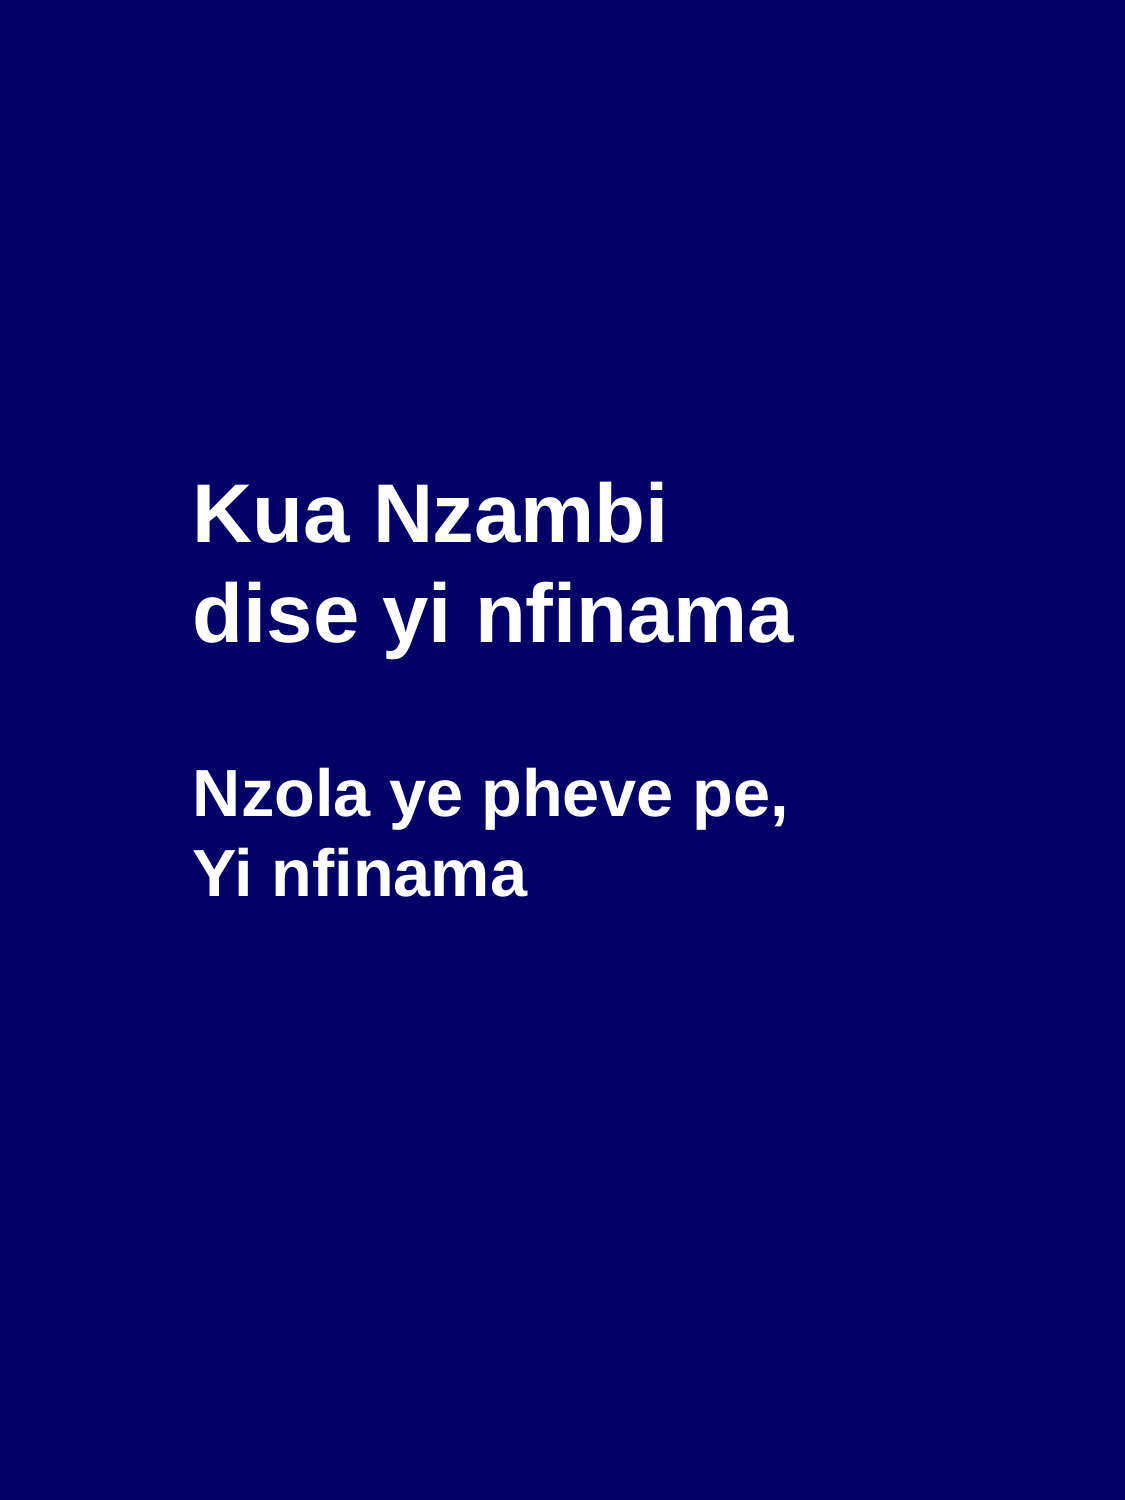

Kua Nzambi dise yi nfinama
Nzola ye pheve pe,
Yi nfinama